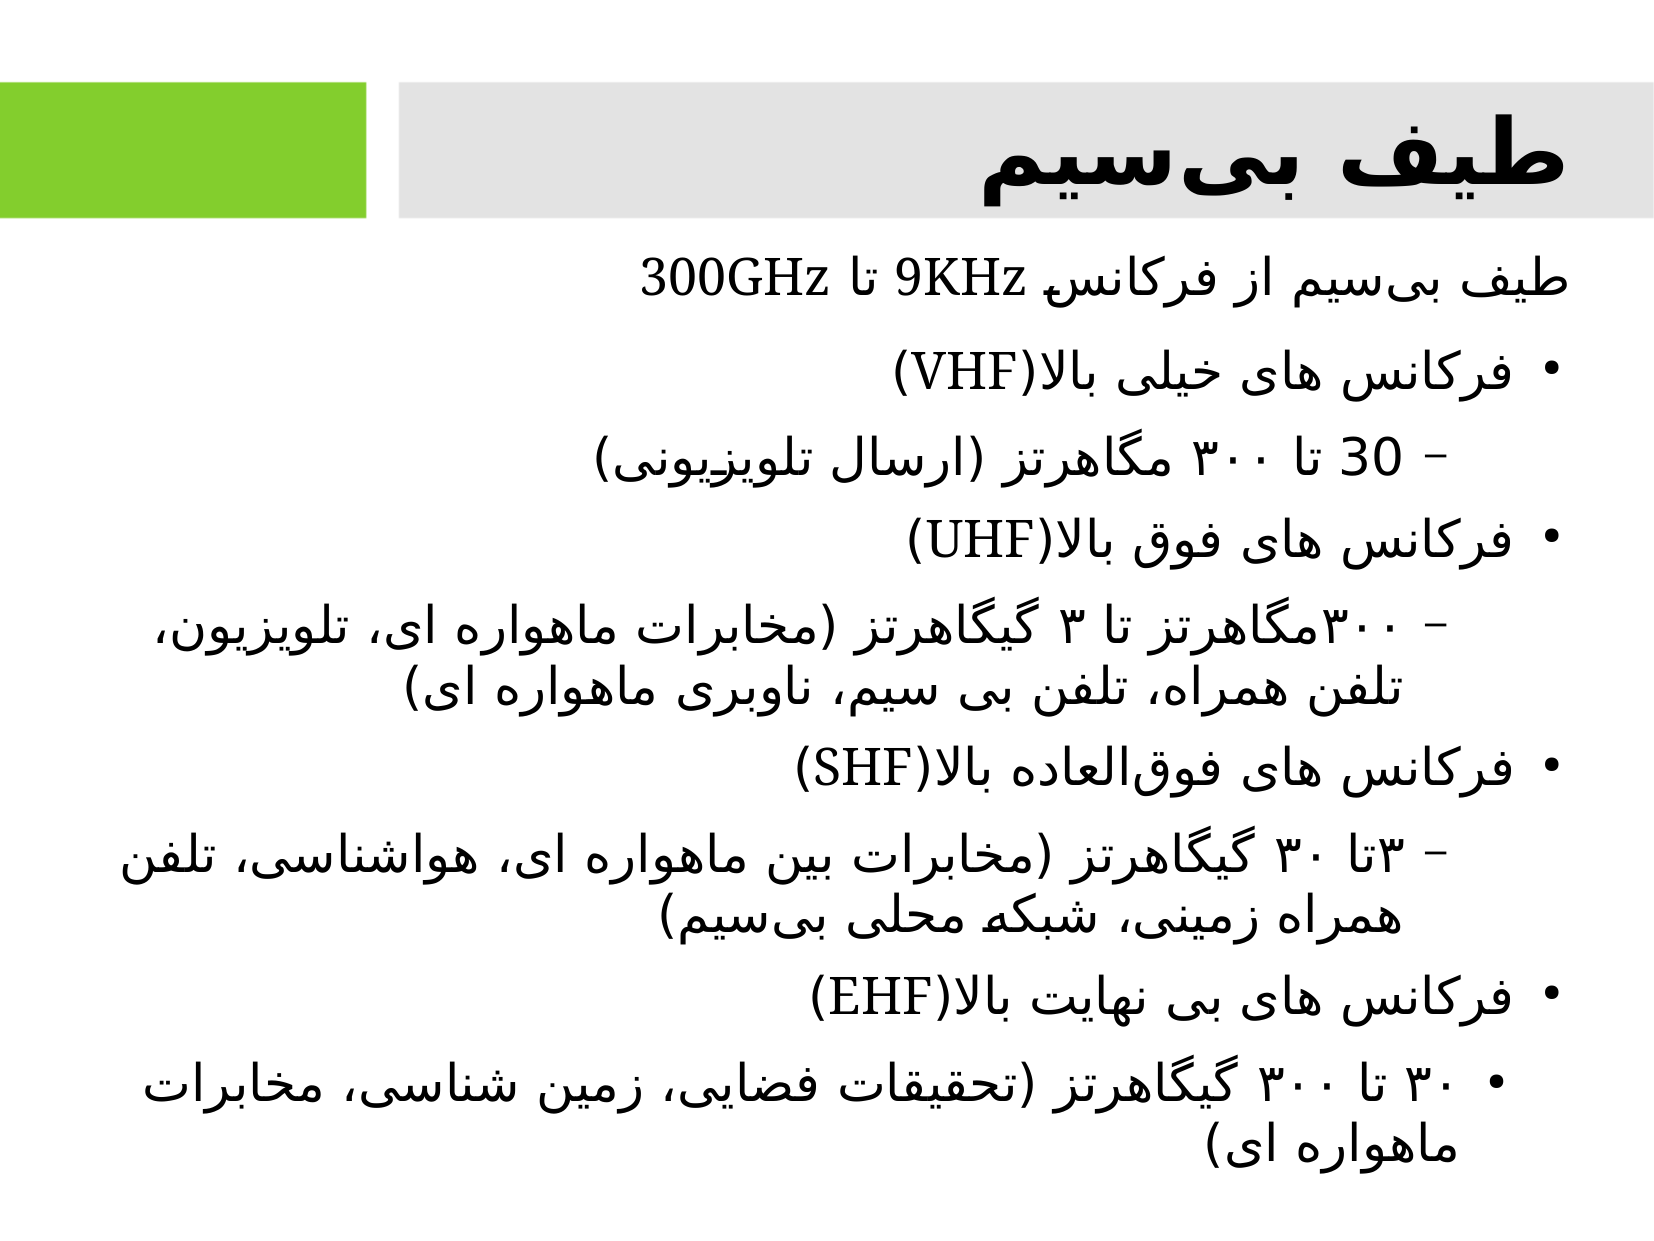

# طیف بی‌سیم
طیف بی‌سیم از فرکانس 9KHz تا 300GHz
فرکانس های خیلی بالا(VHF)
30 تا ۳۰۰ مگاهرتز (ارسال تلویزیونی)
فرکانس های فوق بالا(UHF)
۳۰۰مگاهرتز تا ۳ گیگاهرتز (مخابرات ماهواره ای، تلویزیون، تلفن همراه، تلفن بی سیم، ناوبری ماهواره ای)
فرکانس های فوق‌العاده بالا(SHF)
۳تا ۳۰ گیگاهرتز (مخابرات بین ماهواره ای، هواشناسی، تلفن همراه زمینی، شبکه محلی بی‌سیم)
فرکانس های بی نهایت بالا(EHF)
۳۰ تا ۳۰۰ گیگاهرتز (تحقیقات فضایی، زمین شناسی، مخابرات ماهواره ای)